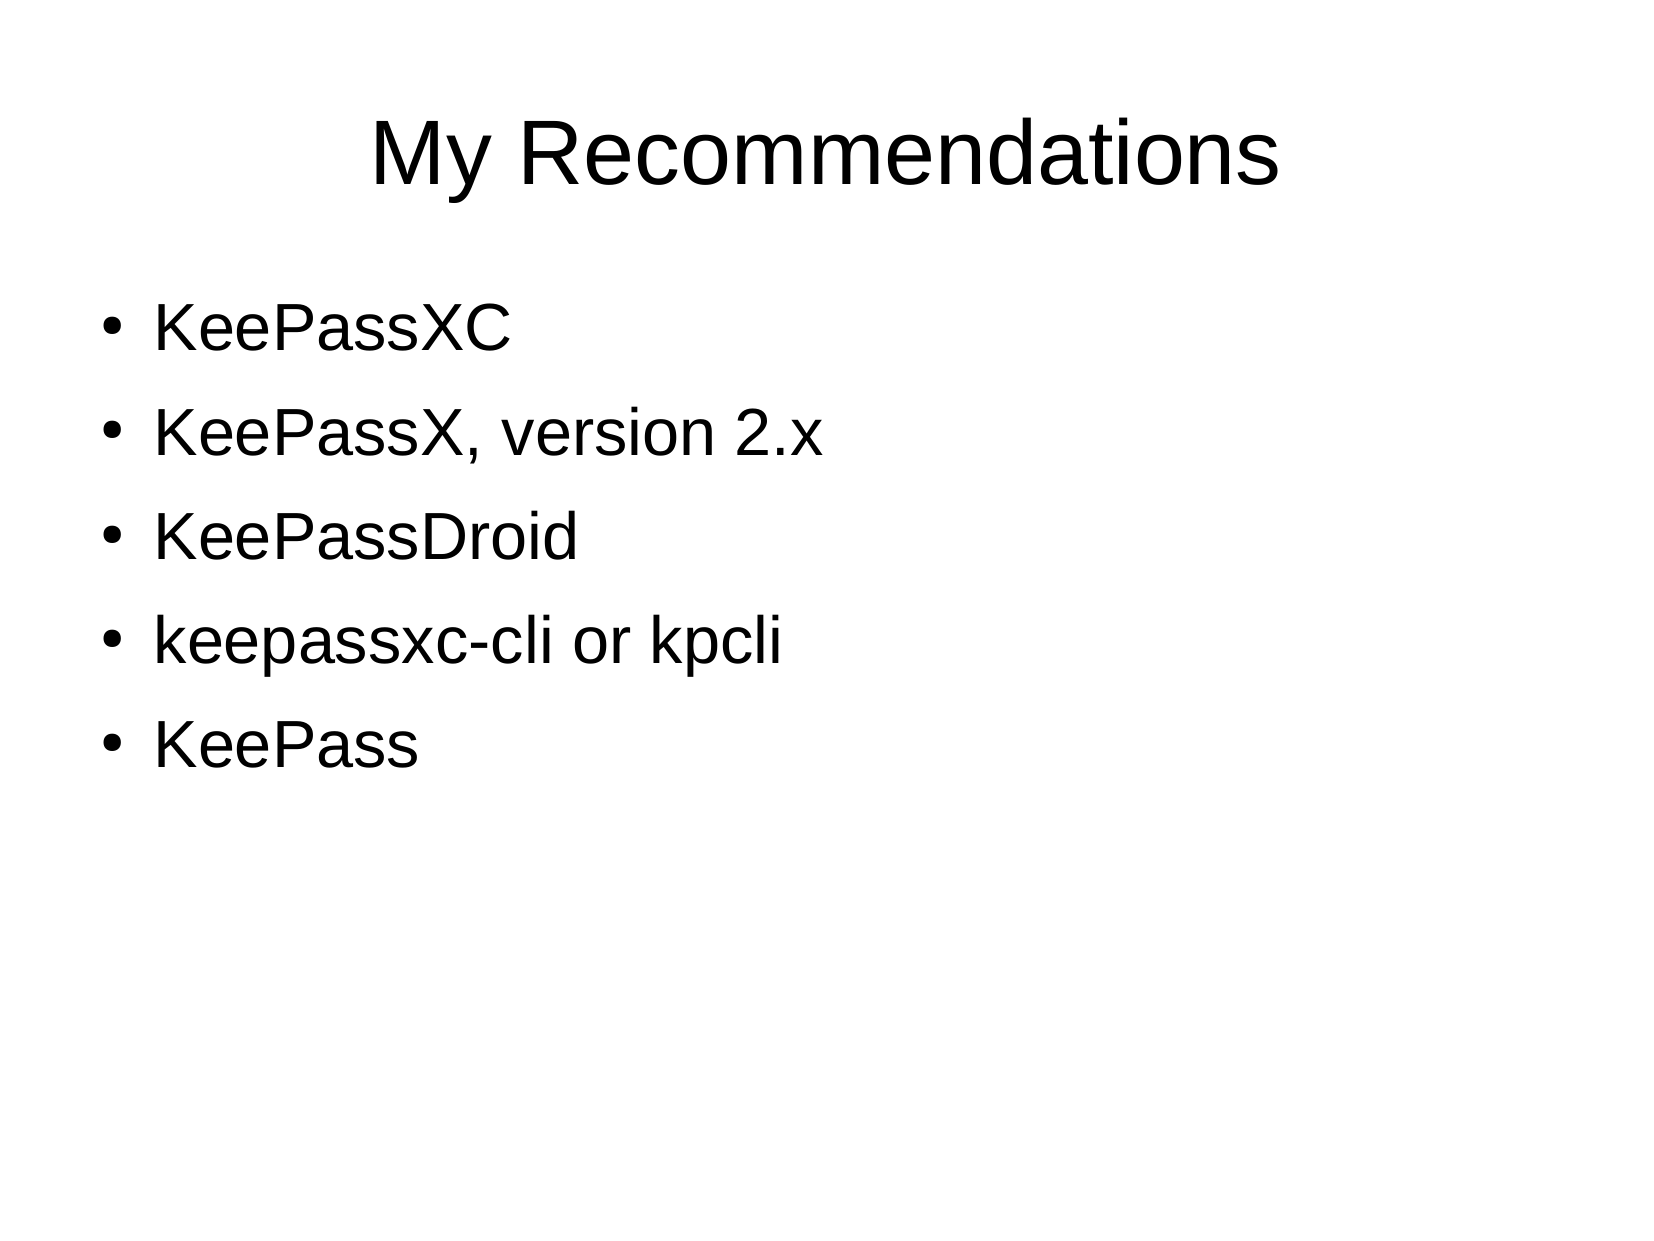

# My Recommendations
KeePassXC
KeePassX, version 2.x
KeePassDroid
keepassxc-cli or kpcli
KeePass